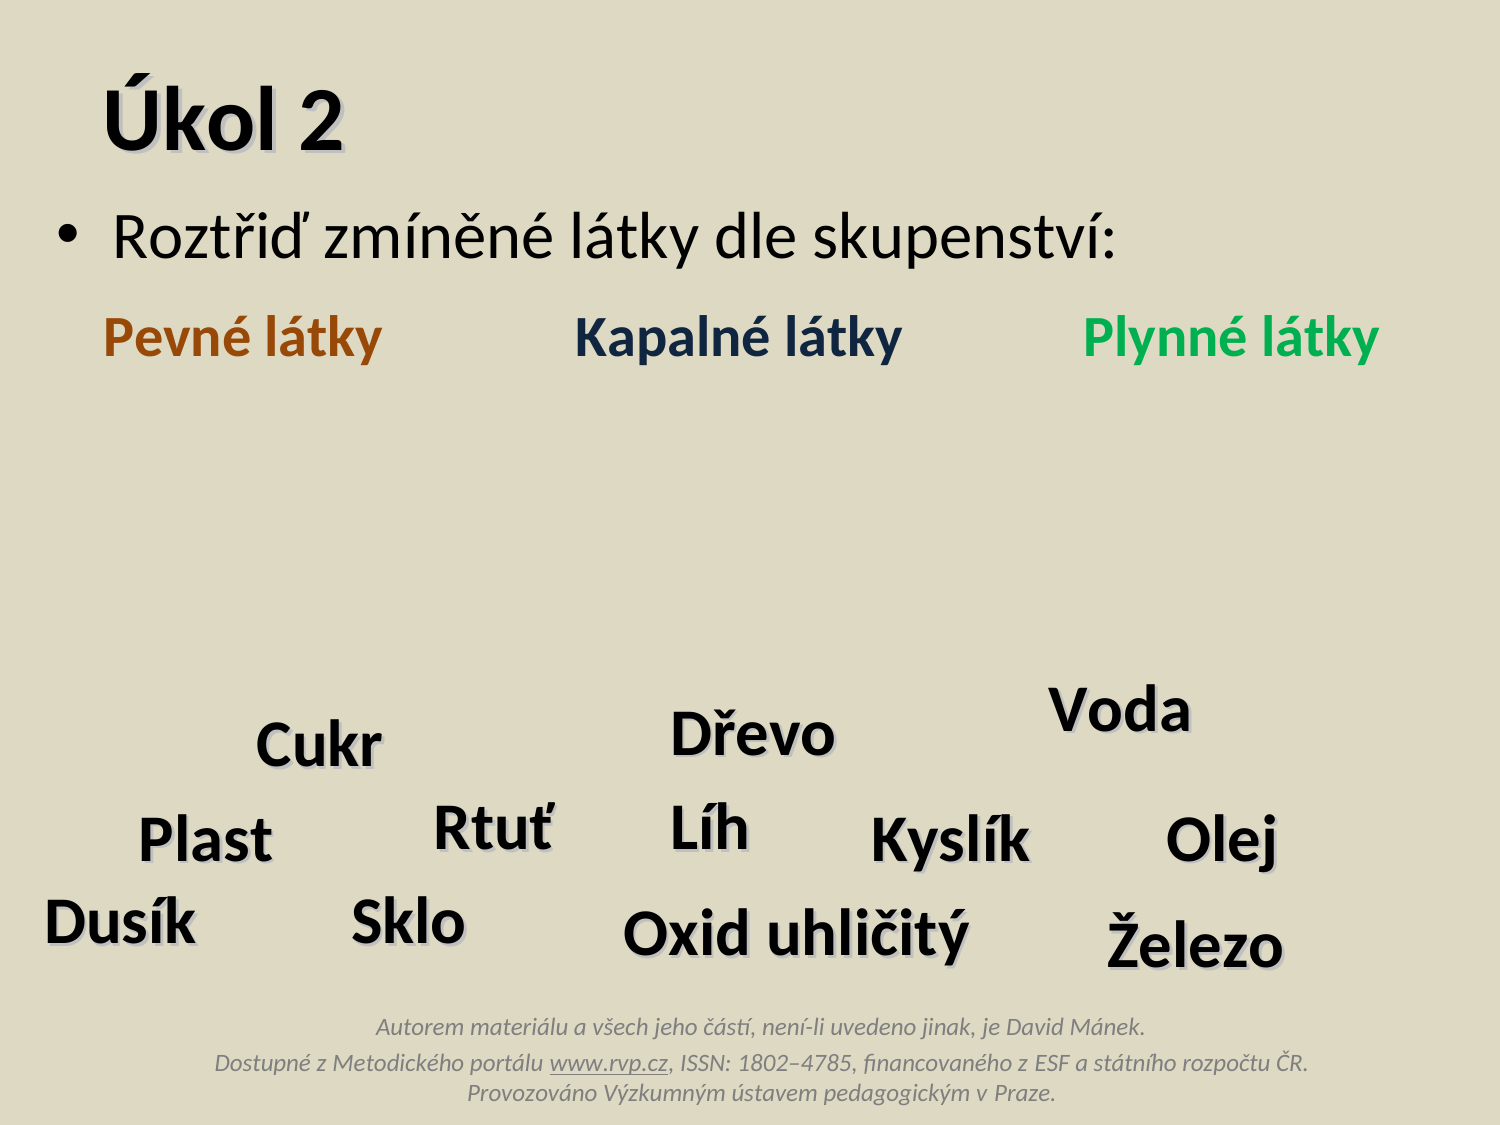

# Úkol 2
Roztřiď zmíněné látky dle skupenství:
Pevné látky
Kapalné látky
Plynné látky
Voda
Dřevo
Cukr
Rtuť
Líh
Plast
Kyslík
Olej
Dusík
Sklo
Oxid uhličitý
Železo
Autorem materiálu a všech jeho částí, není-li uvedeno jinak, je David Mánek.
Dostupné z Metodického portálu www.rvp.cz, ISSN: 1802–4785, financovaného z ESF a státního rozpočtu ČR. Provozováno Výzkumným ústavem pedagogickým v Praze.